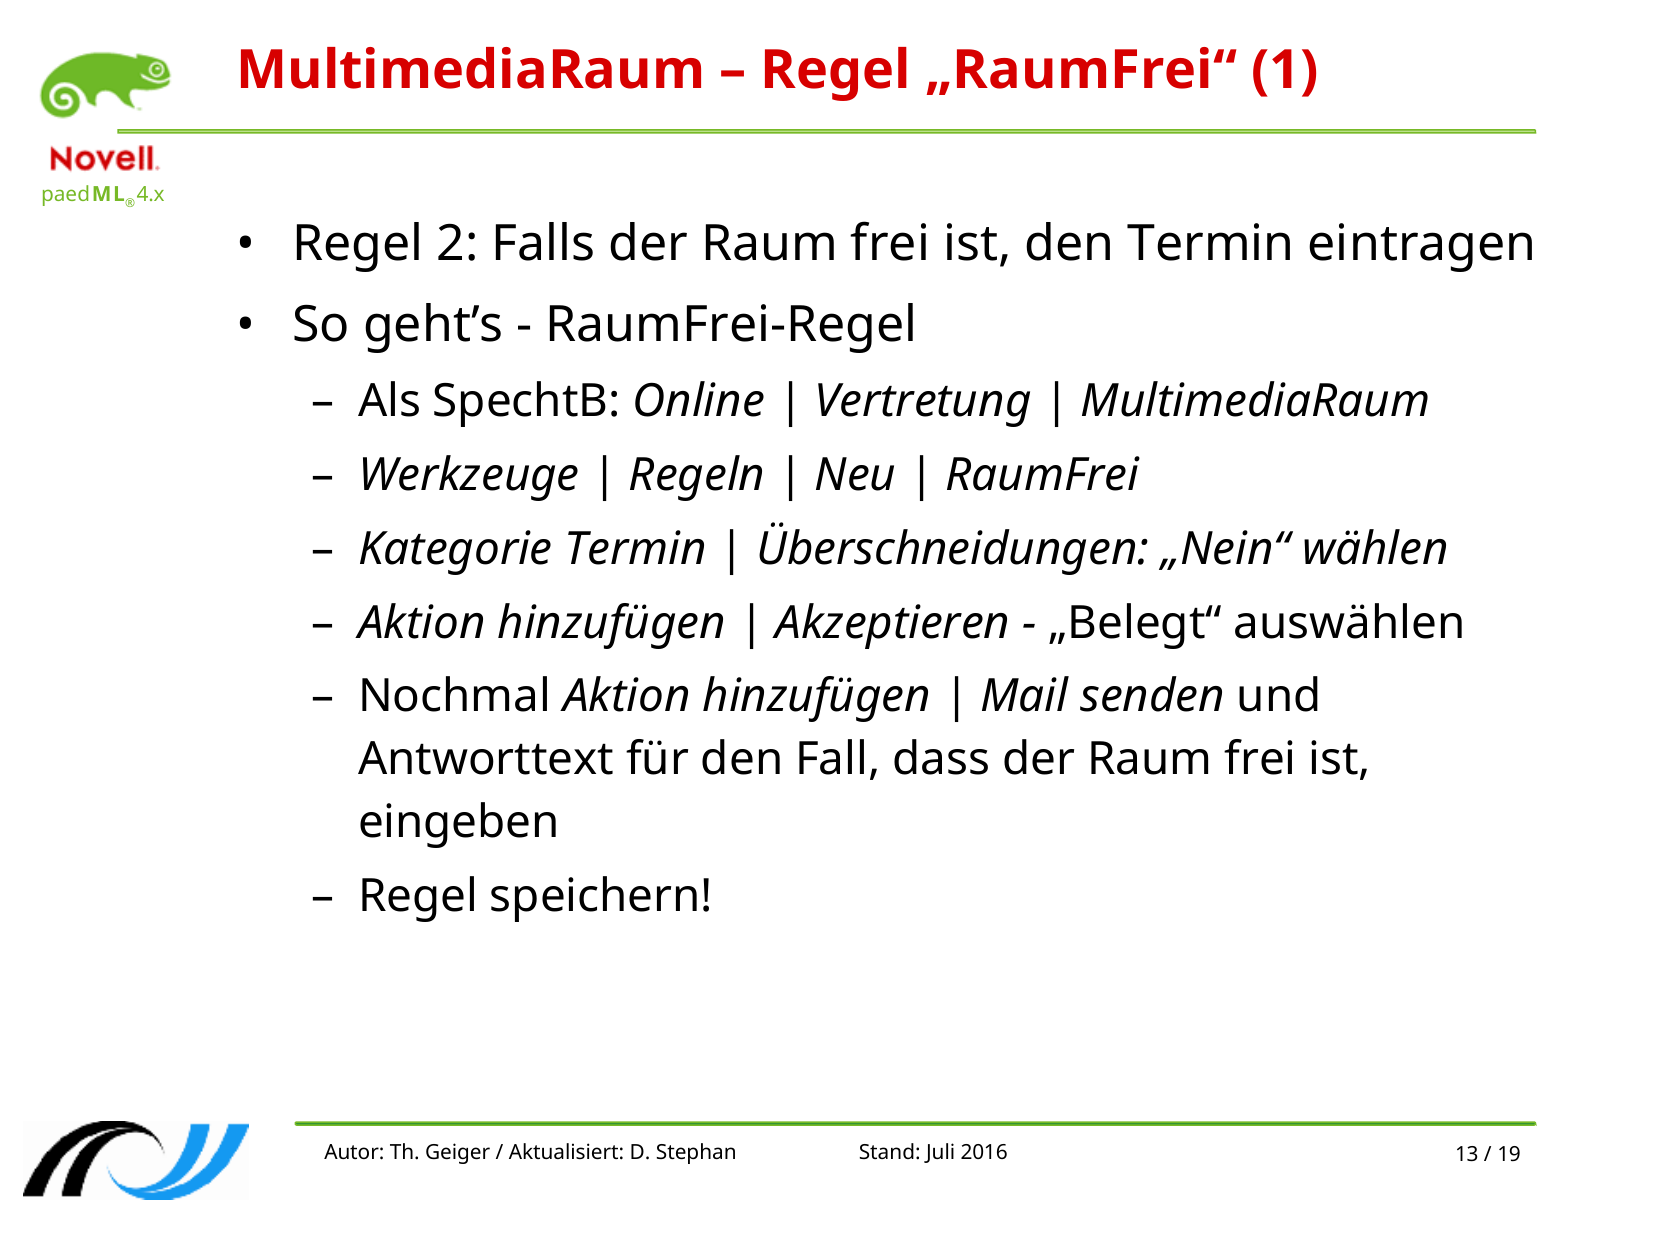

# MultimediaRaum – Regel „RaumFrei“ (1)
Regel 2: Falls der Raum frei ist, den Termin eintragen
So geht’s - RaumFrei-Regel
Als SpechtB: Online | Vertretung | MultimediaRaum
Werkzeuge | Regeln | Neu | RaumFrei
Kategorie Termin | Überschneidungen: „Nein“ wählen
Aktion hinzufügen | Akzeptieren - „Belegt“ auswählen
Nochmal Aktion hinzufügen | Mail senden und Antworttext für den Fall, dass der Raum frei ist, eingeben
Regel speichern!
Autor: Th. Geiger / Aktualisiert: D. Stephan
Juli 2016
13